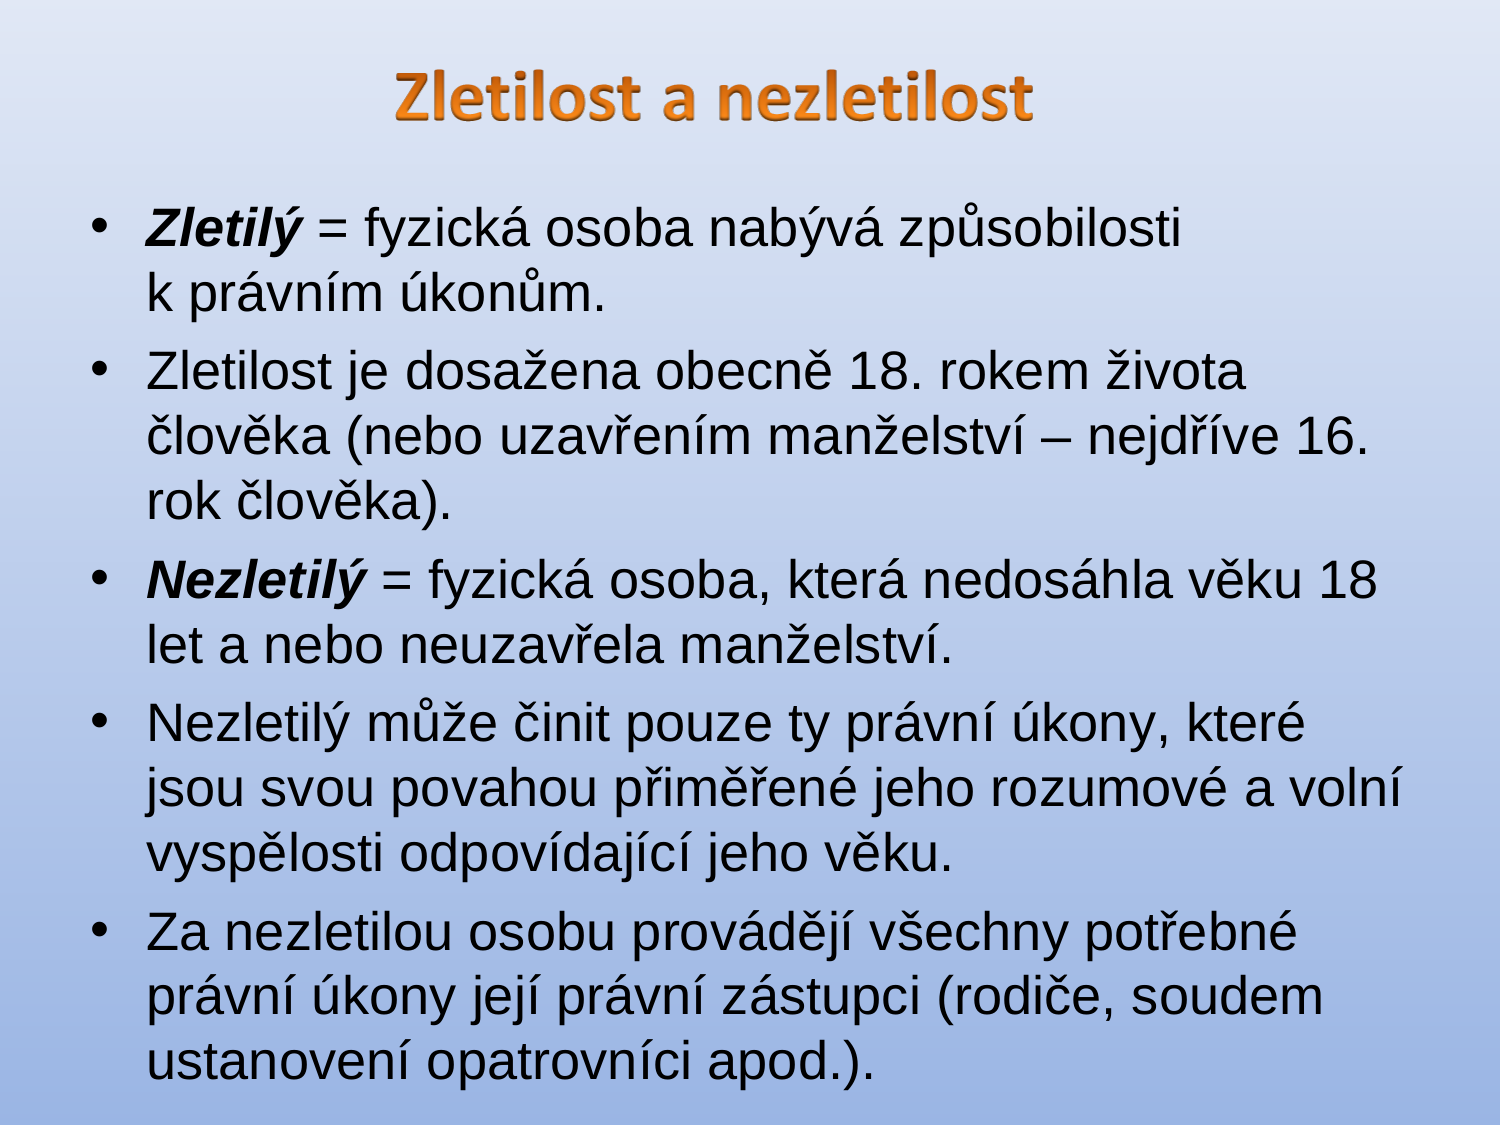

# Zletilý = fyzická osoba nabývá způsobilosti k právním úkonům.
Zletilost je dosažena obecně 18. rokem života člověka (nebo uzavřením manželství – nejdříve 16. rok člověka).
Nezletilý = fyzická osoba, která nedosáhla věku 18 let a nebo neuzavřela manželství.
Nezletilý může činit pouze ty právní úkony, které jsou svou povahou přiměřené jeho rozumové a volní vyspělosti odpovídající jeho věku.
Za nezletilou osobu provádějí všechny potřebné právní úkony její právní zástupci (rodiče, soudem ustanovení opatrovníci apod.).